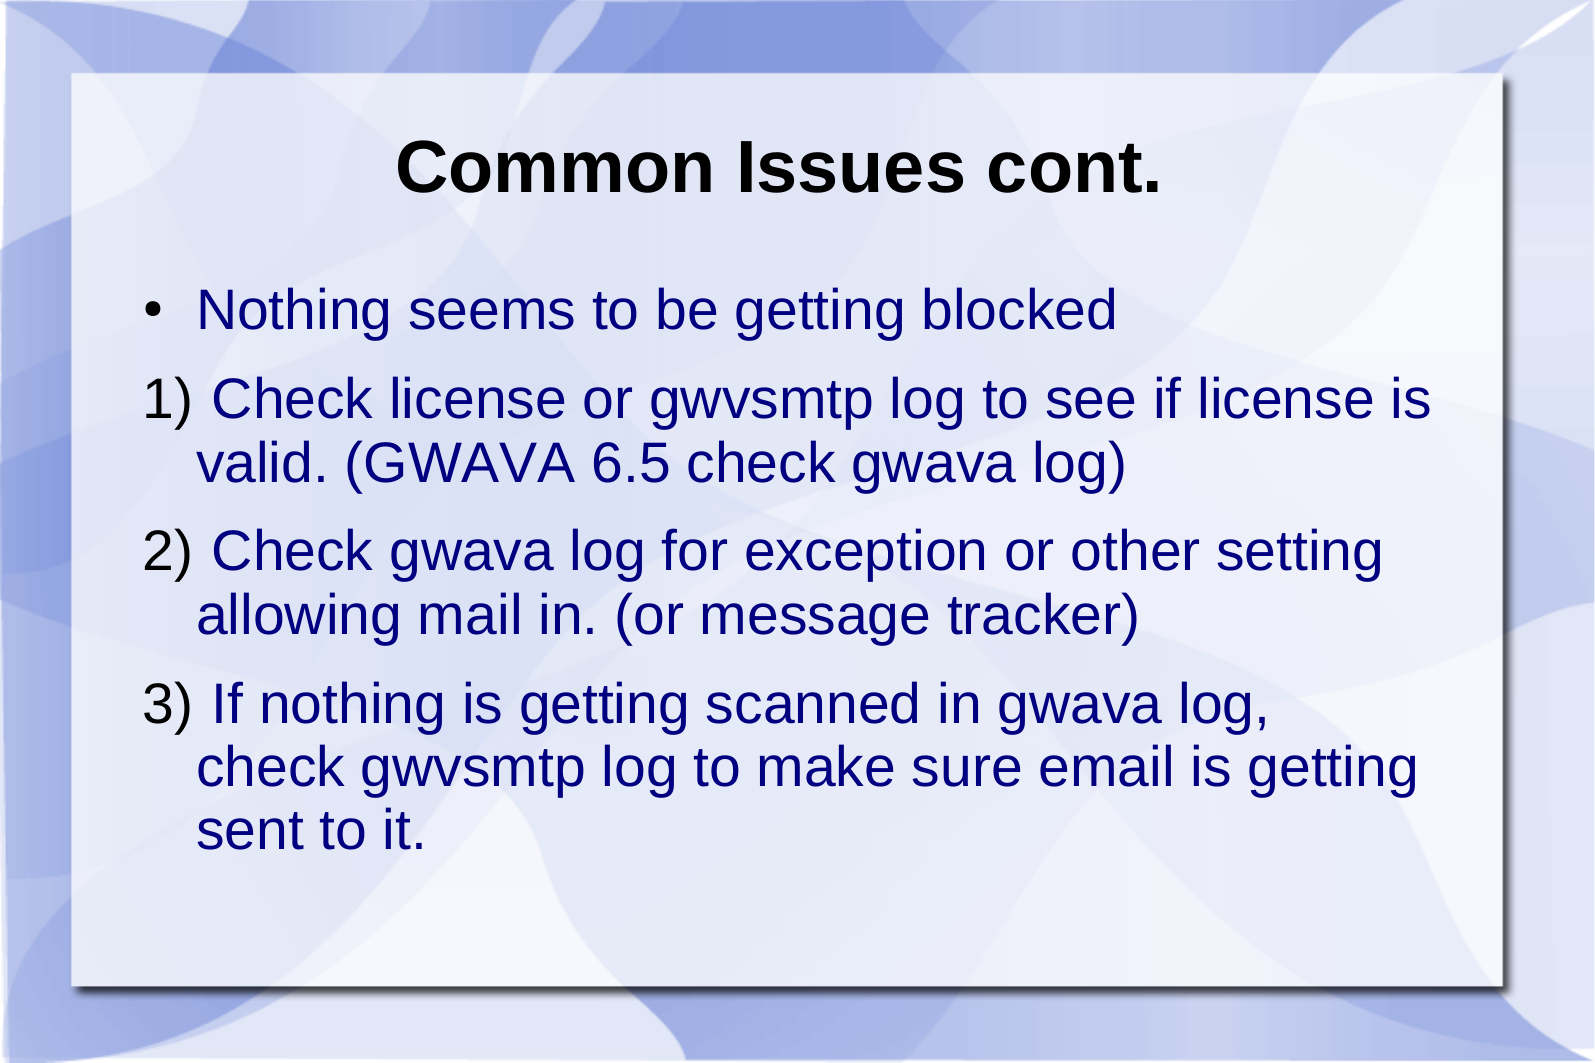

# Common Issues cont.
Nothing seems to be getting blocked
 Check license or gwvsmtp log to see if license is valid. (GWAVA 6.5 check gwava log)
 Check gwava log for exception or other setting allowing mail in. (or message tracker)
 If nothing is getting scanned in gwava log, check gwvsmtp log to make sure email is getting sent to it.